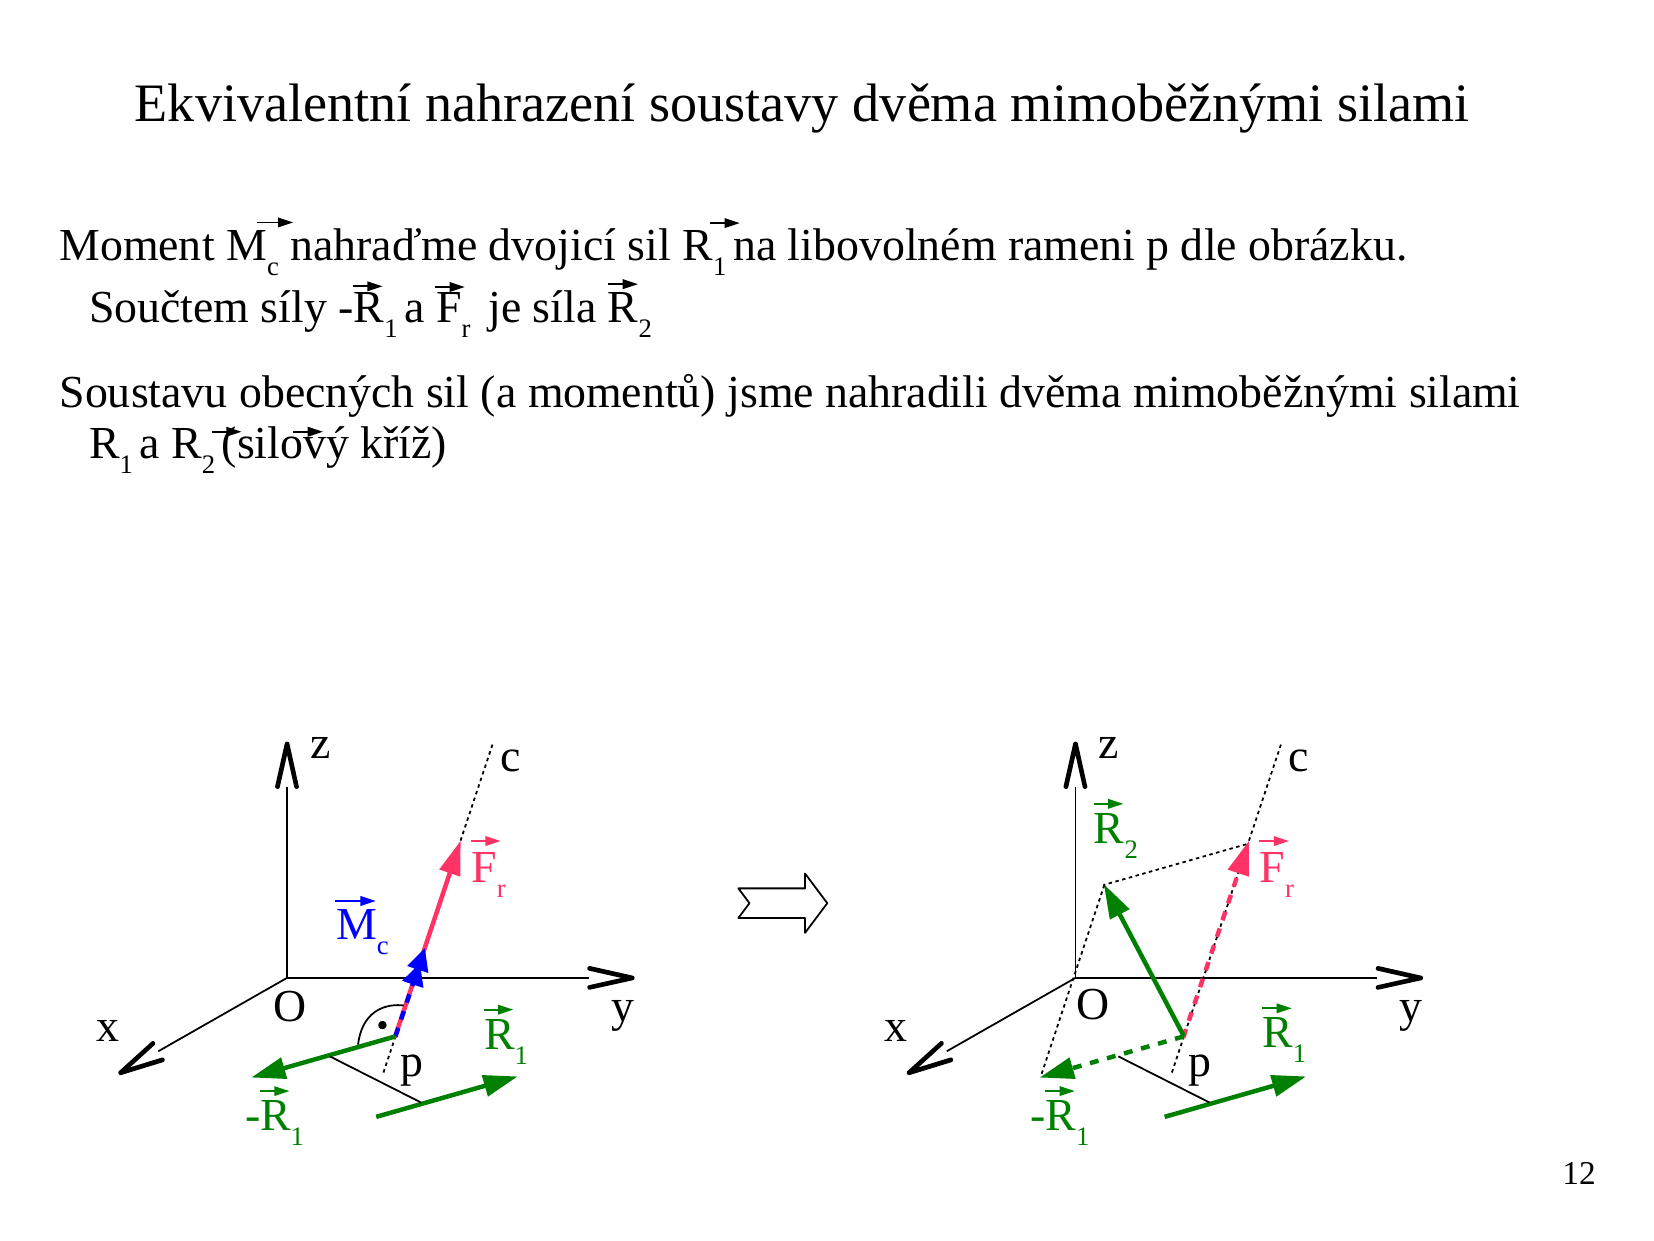

# Ekvivalentní nahrazení soustavy dvěma mimoběžnými silami
Moment Mc nahraďme dvojicí sil R1 na libovolném rameni p dle obrázku. Součtem síly -R1 a Fr je síla R2
Soustavu obecných sil (a momentů) jsme nahradili dvěma mimoběžnými silami R1 a R2 (silový kříž)
z
z
c
c
R2
Fr
Fr
Mc
O
O
y
y
x
x
R1
R1
p
p
-R1
-R1
12